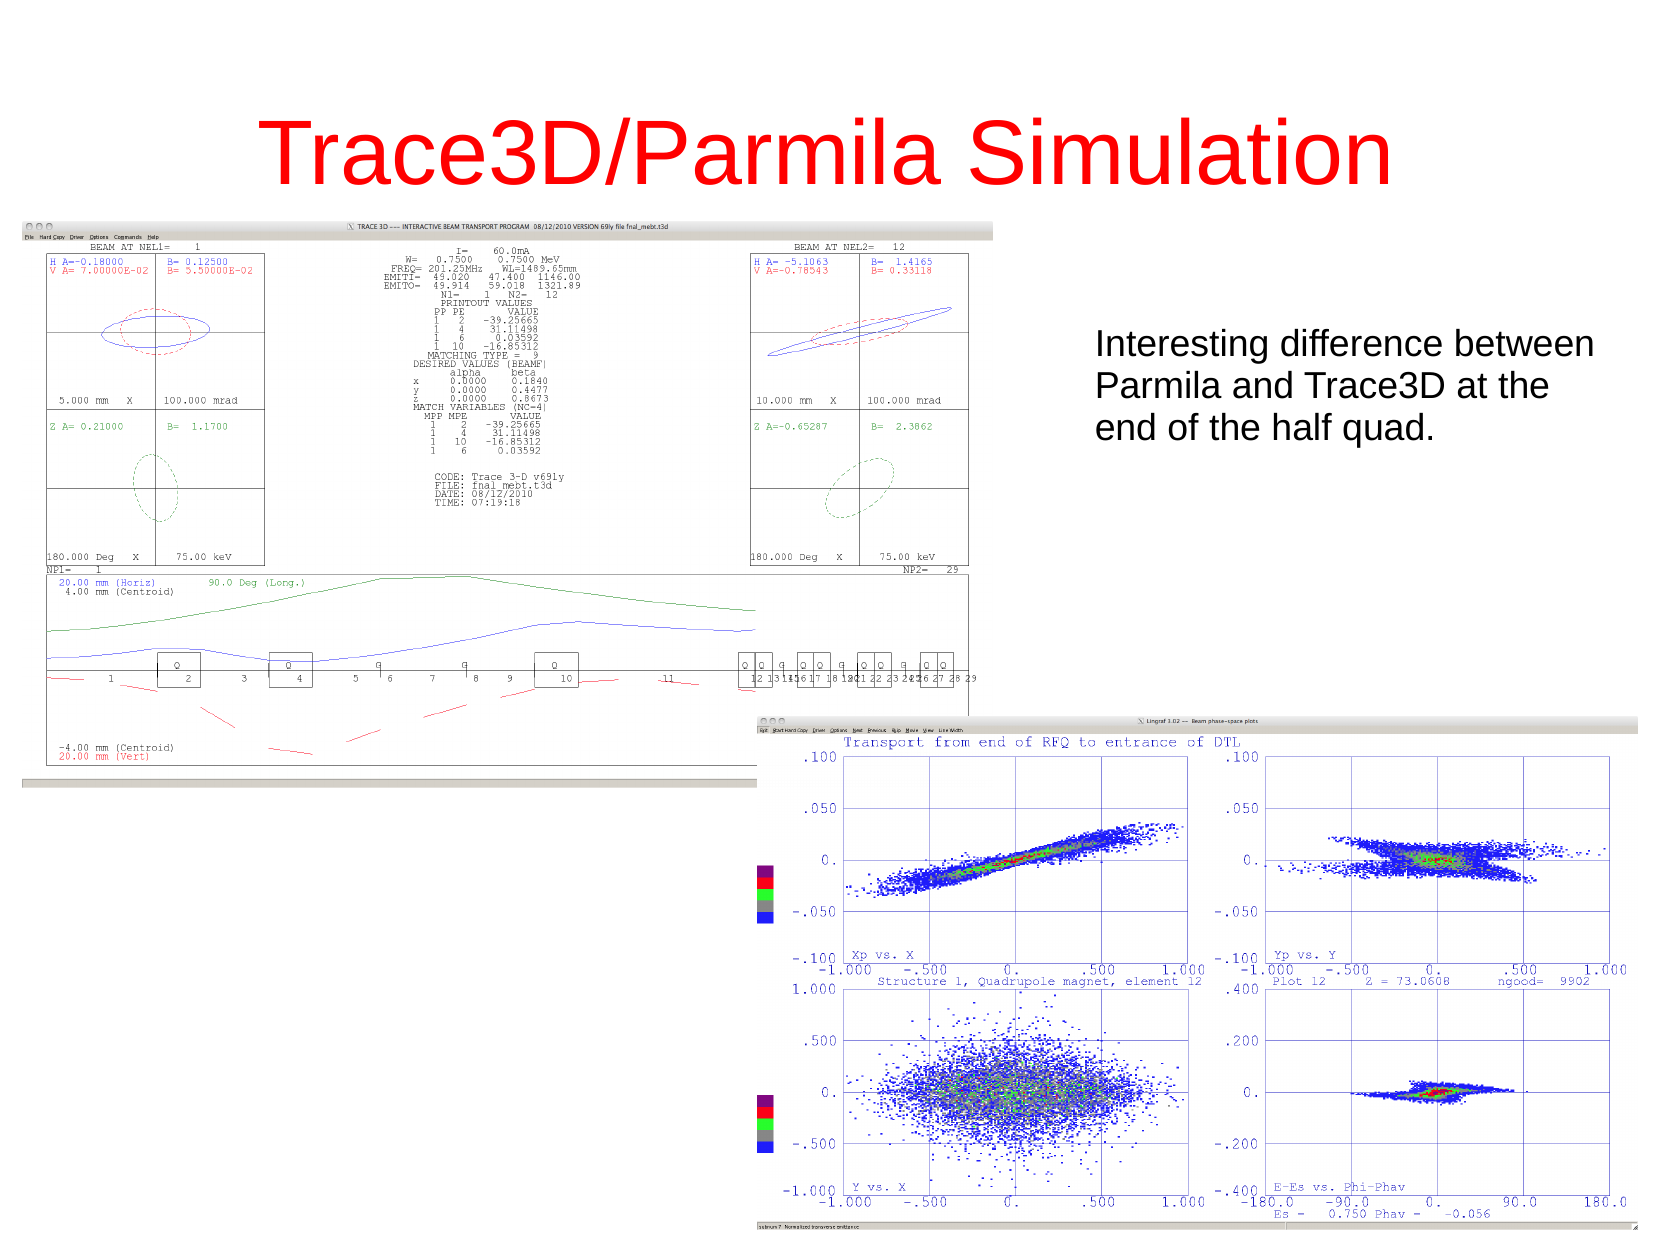

# Trace3D/Parmila Simulation
Interesting difference between Parmila and Trace3D at the end of the half quad.